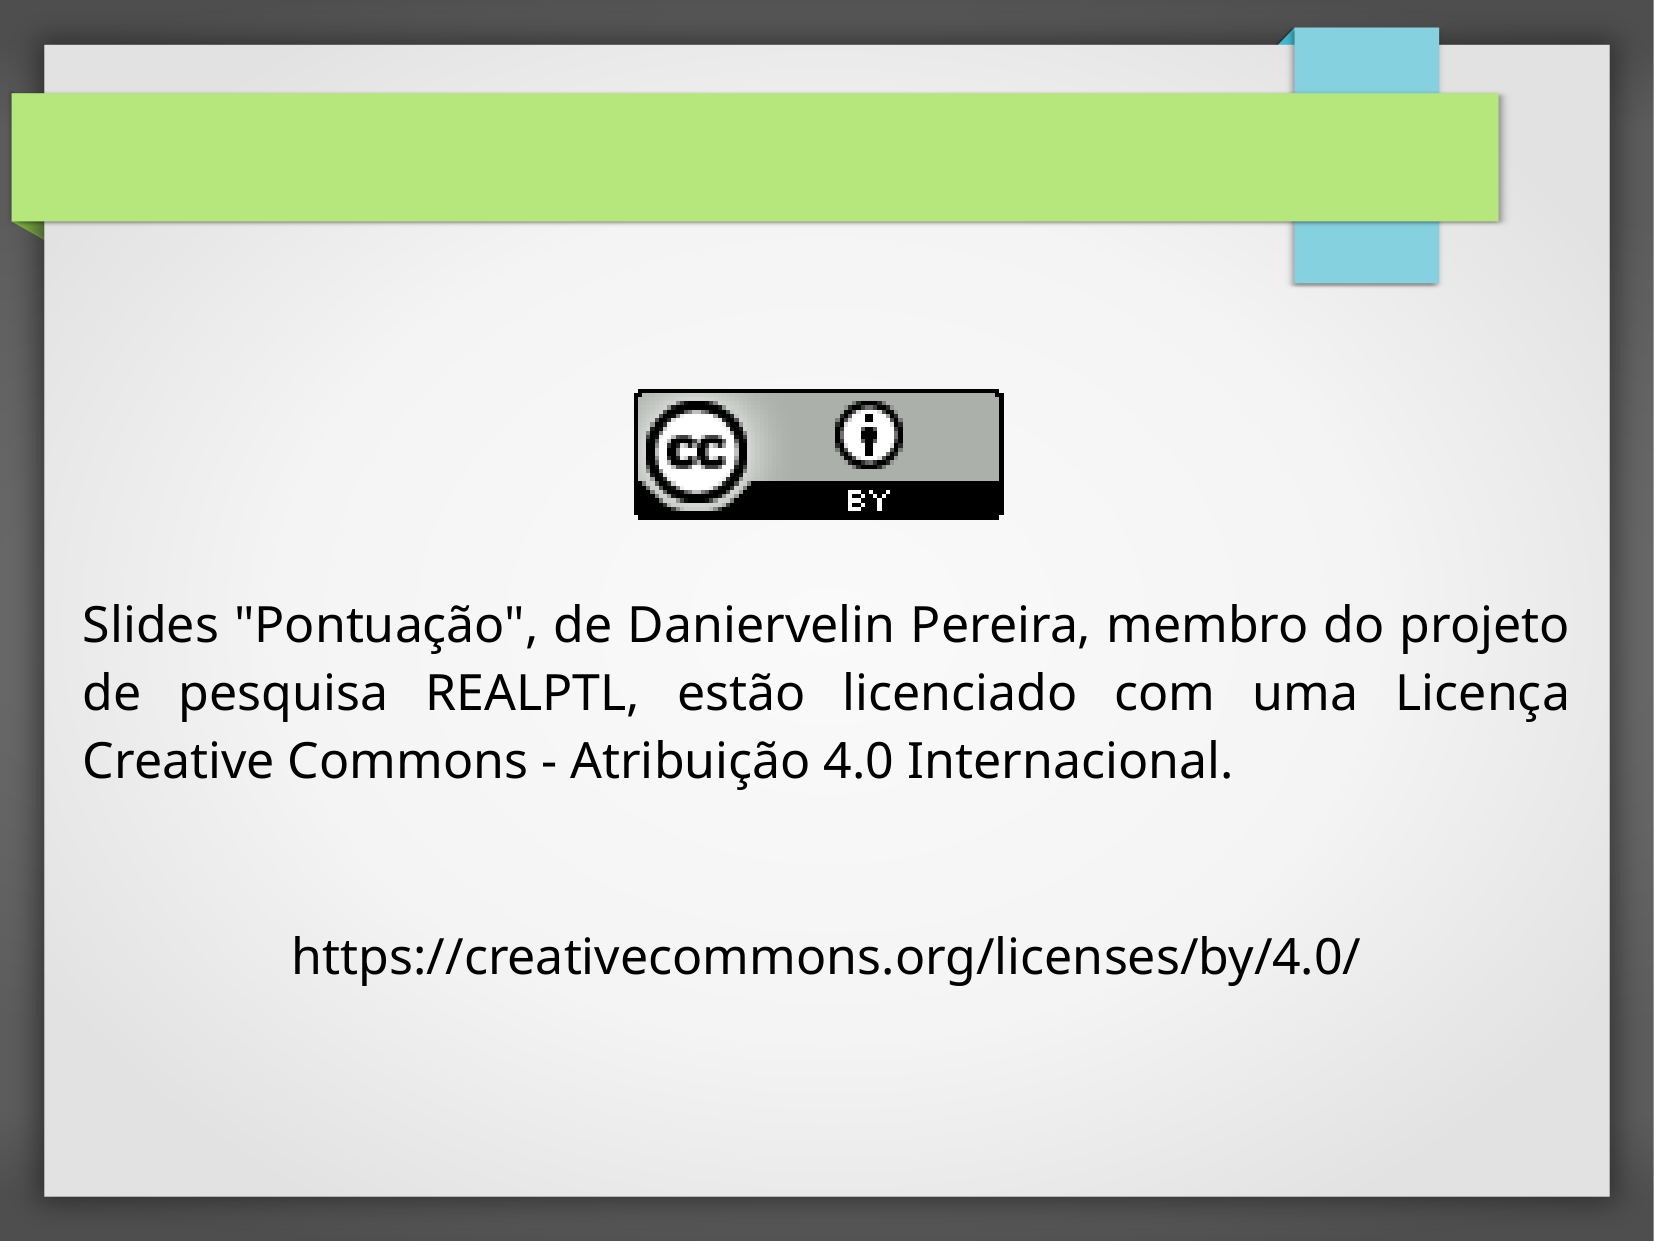

#
Slides "Pontuação", de Daniervelin Pereira, membro do projeto de pesquisa REALPTL, estão licenciado com uma Licença Creative Commons - Atribuição 4.0 Internacional.
https://creativecommons.org/licenses/by/4.0/